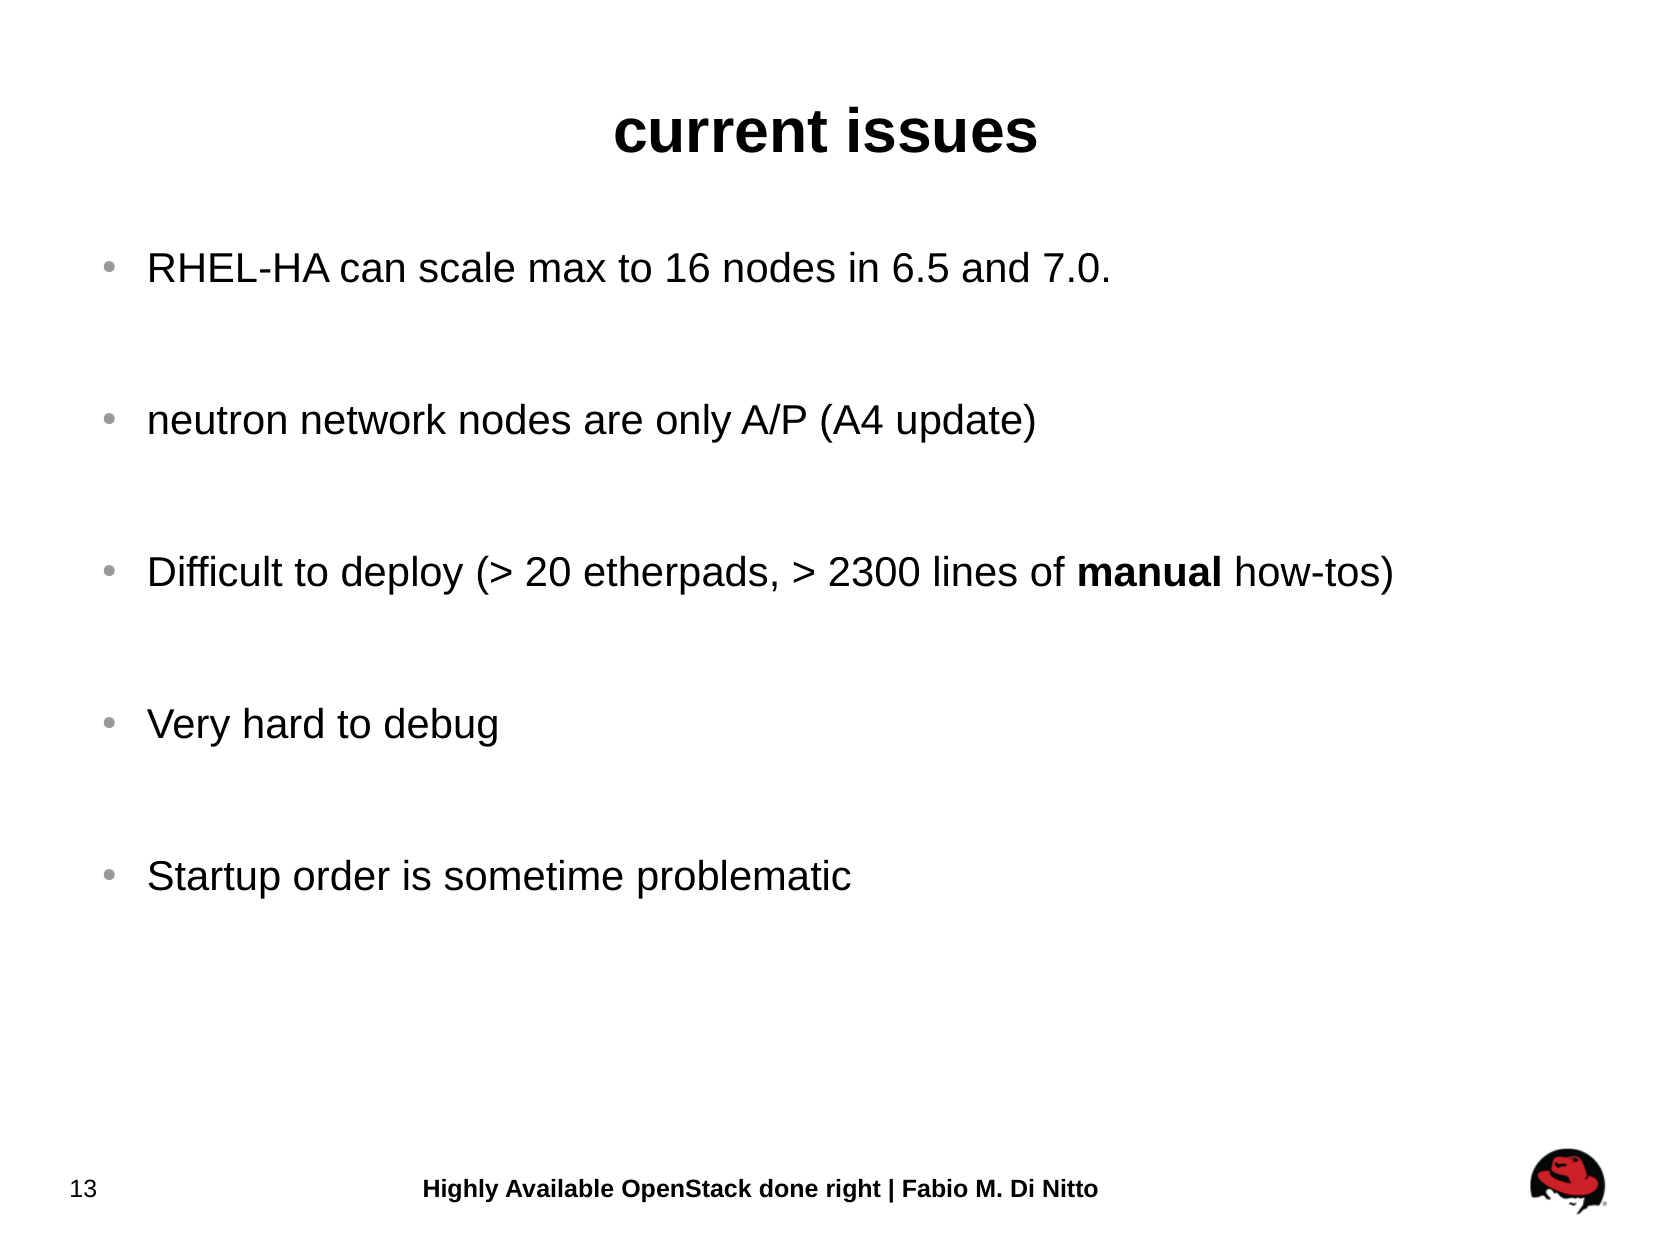

# current issues
RHEL-HA can scale max to 16 nodes in 6.5 and 7.0.
neutron network nodes are only A/P (A4 update)
Difficult to deploy (> 20 etherpads, > 2300 lines of manual how-tos)
Very hard to debug
Startup order is sometime problematic